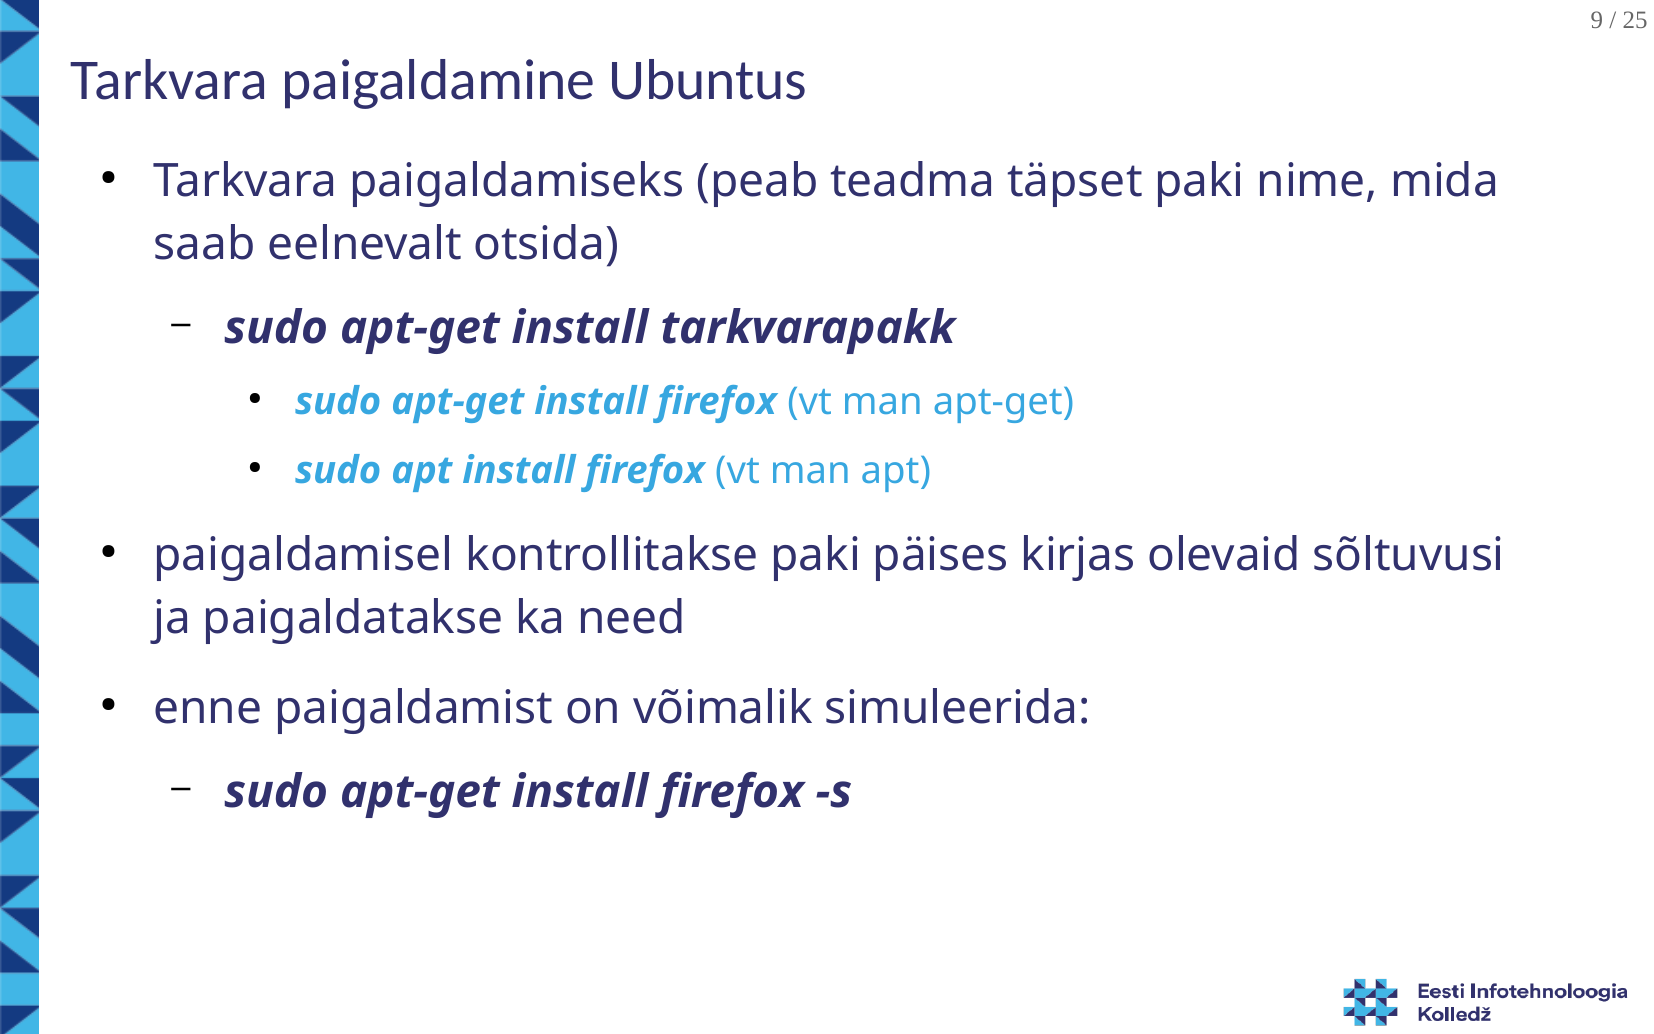

# Tarkvara paigaldamine Ubuntus
Tarkvara paigaldamiseks (peab teadma täpset paki nime, mida saab eelnevalt otsida)
sudo apt-get install tarkvarapakk
sudo apt-get install firefox (vt man apt-get)
sudo apt install firefox (vt man apt)
paigaldamisel kontrollitakse paki päises kirjas olevaid sõltuvusi ja paigaldatakse ka need
enne paigaldamist on võimalik simuleerida:
sudo apt-get install firefox -s